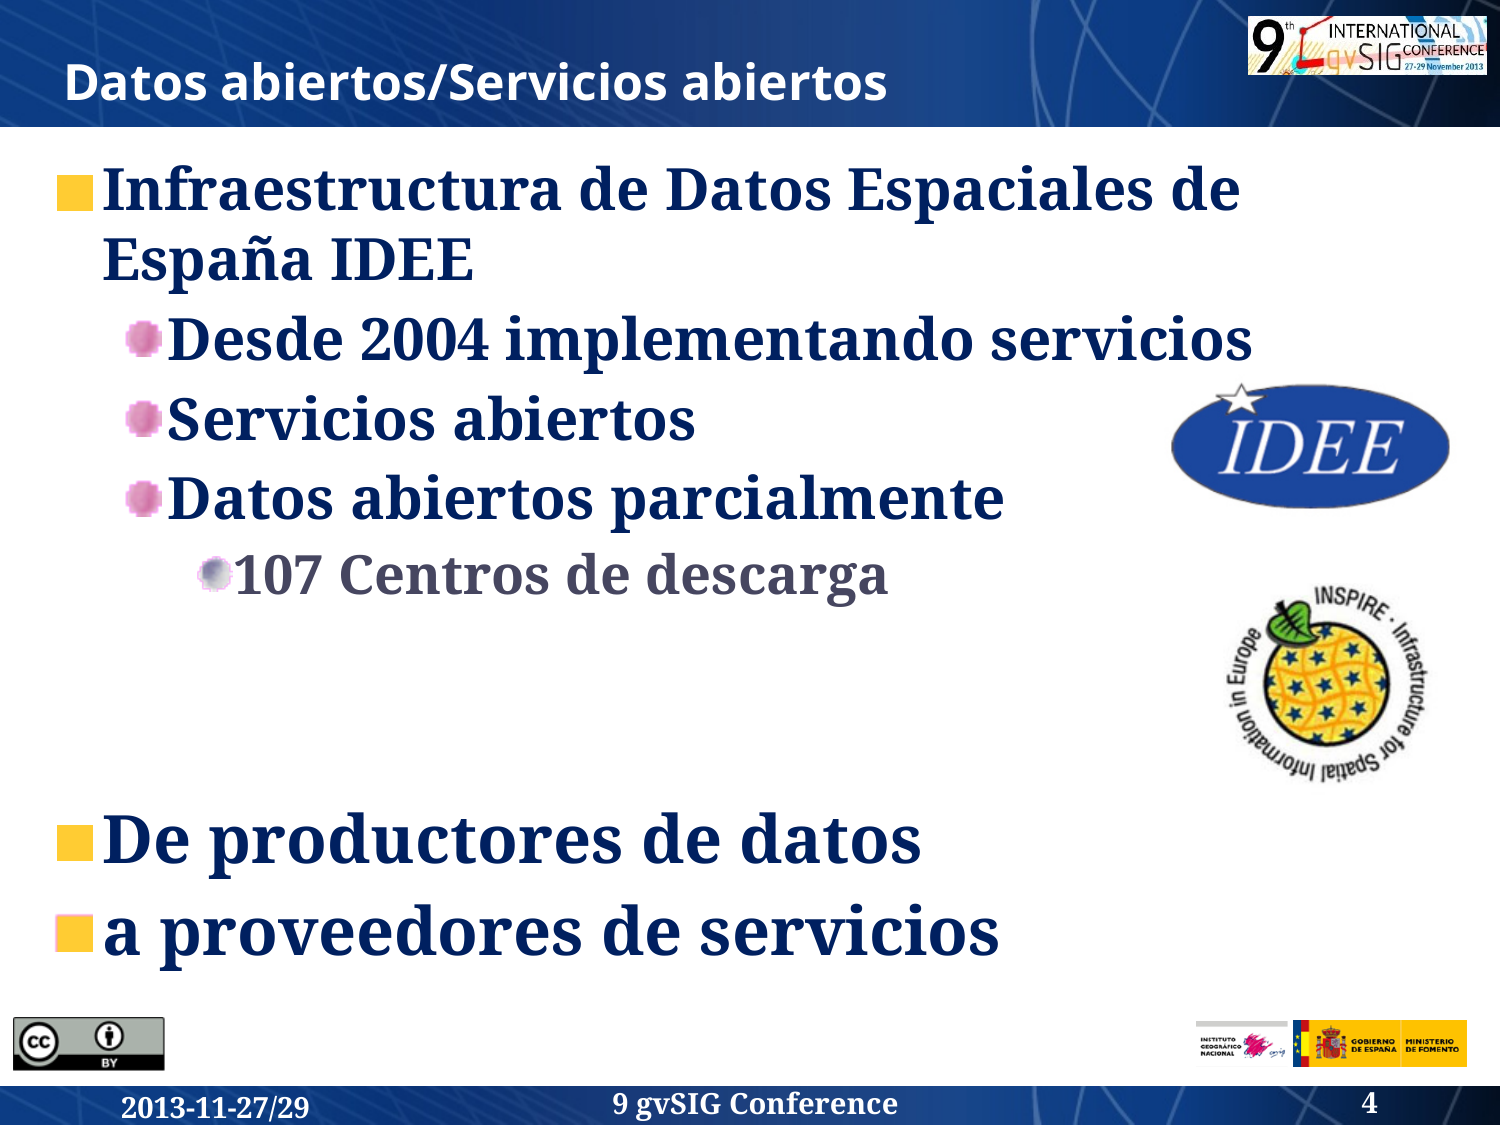

# Datos abiertos/Servicios abiertos
Infraestructura de Datos Espaciales de España IDEE
Desde 2004 implementando servicios
Servicios abiertos
Datos abiertos parcialmente
107 Centros de descarga
De productores de datos
a proveedores de servicios